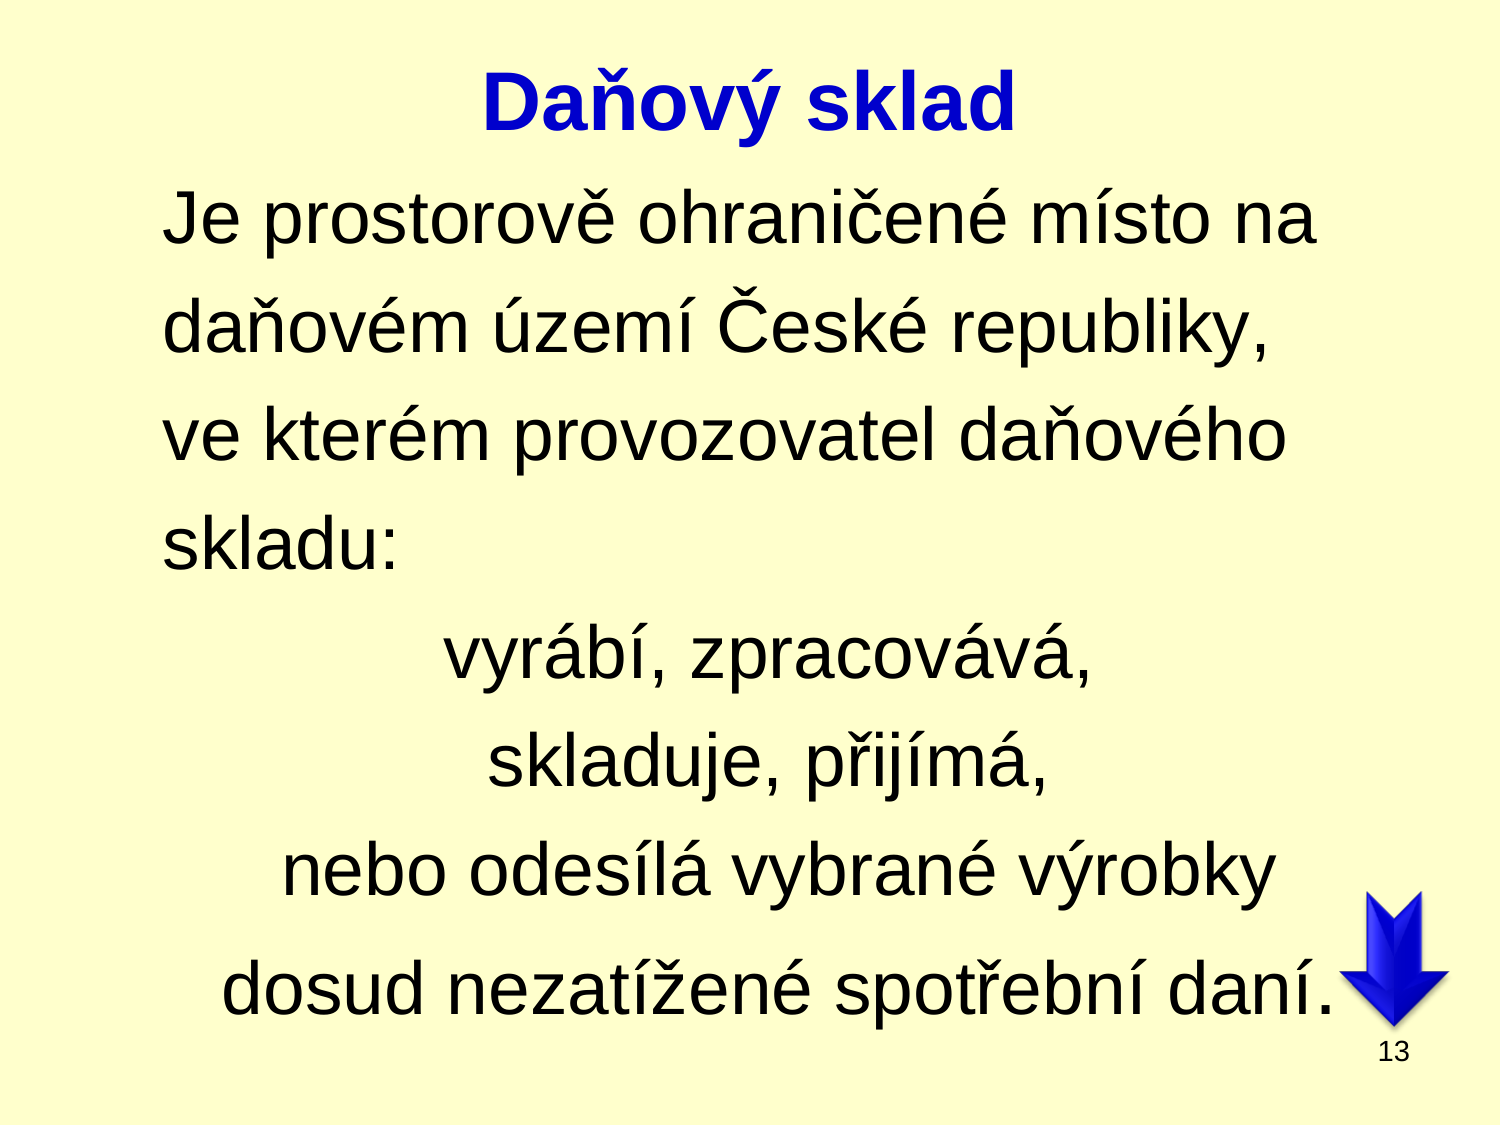

# Daňový sklad
Je prostorově ohraničené místo na
daňovém území České republiky,
ve kterém provozovatel daňového
skladu:
vyrábí, zpracovává,
skladuje, přijímá,
nebo odesílá vybrané výrobky
dosud nezatížené spotřební daní.